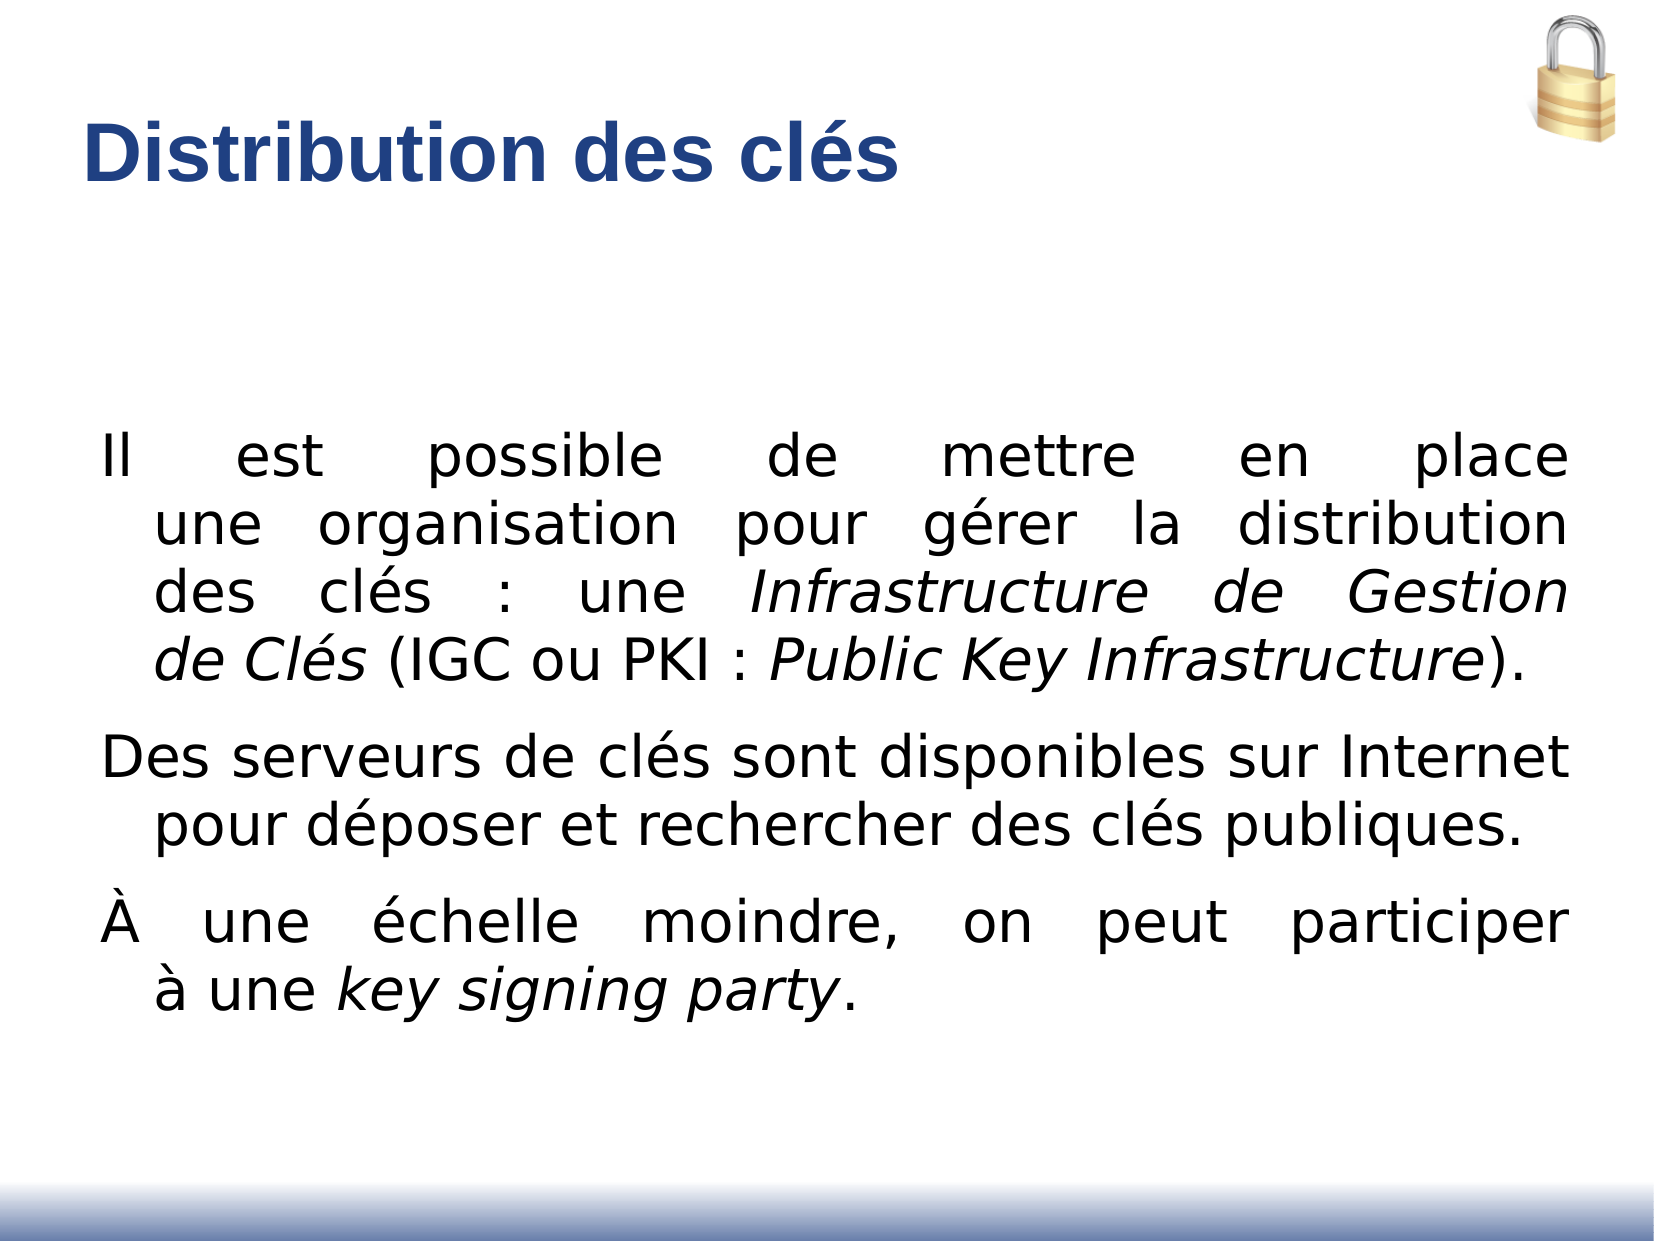

# Distribution des clés
Il est possible de mettre en place
une organisation pour gérer la distribution
des clés : une Infrastructure de Gestion
de Clés (IGC ou PKI : Public Key Infrastructure).
Des serveurs de clés sont disponibles sur Internet pour déposer et rechercher des clés publiques.
À une échelle moindre, on peut participer
à une key signing party.